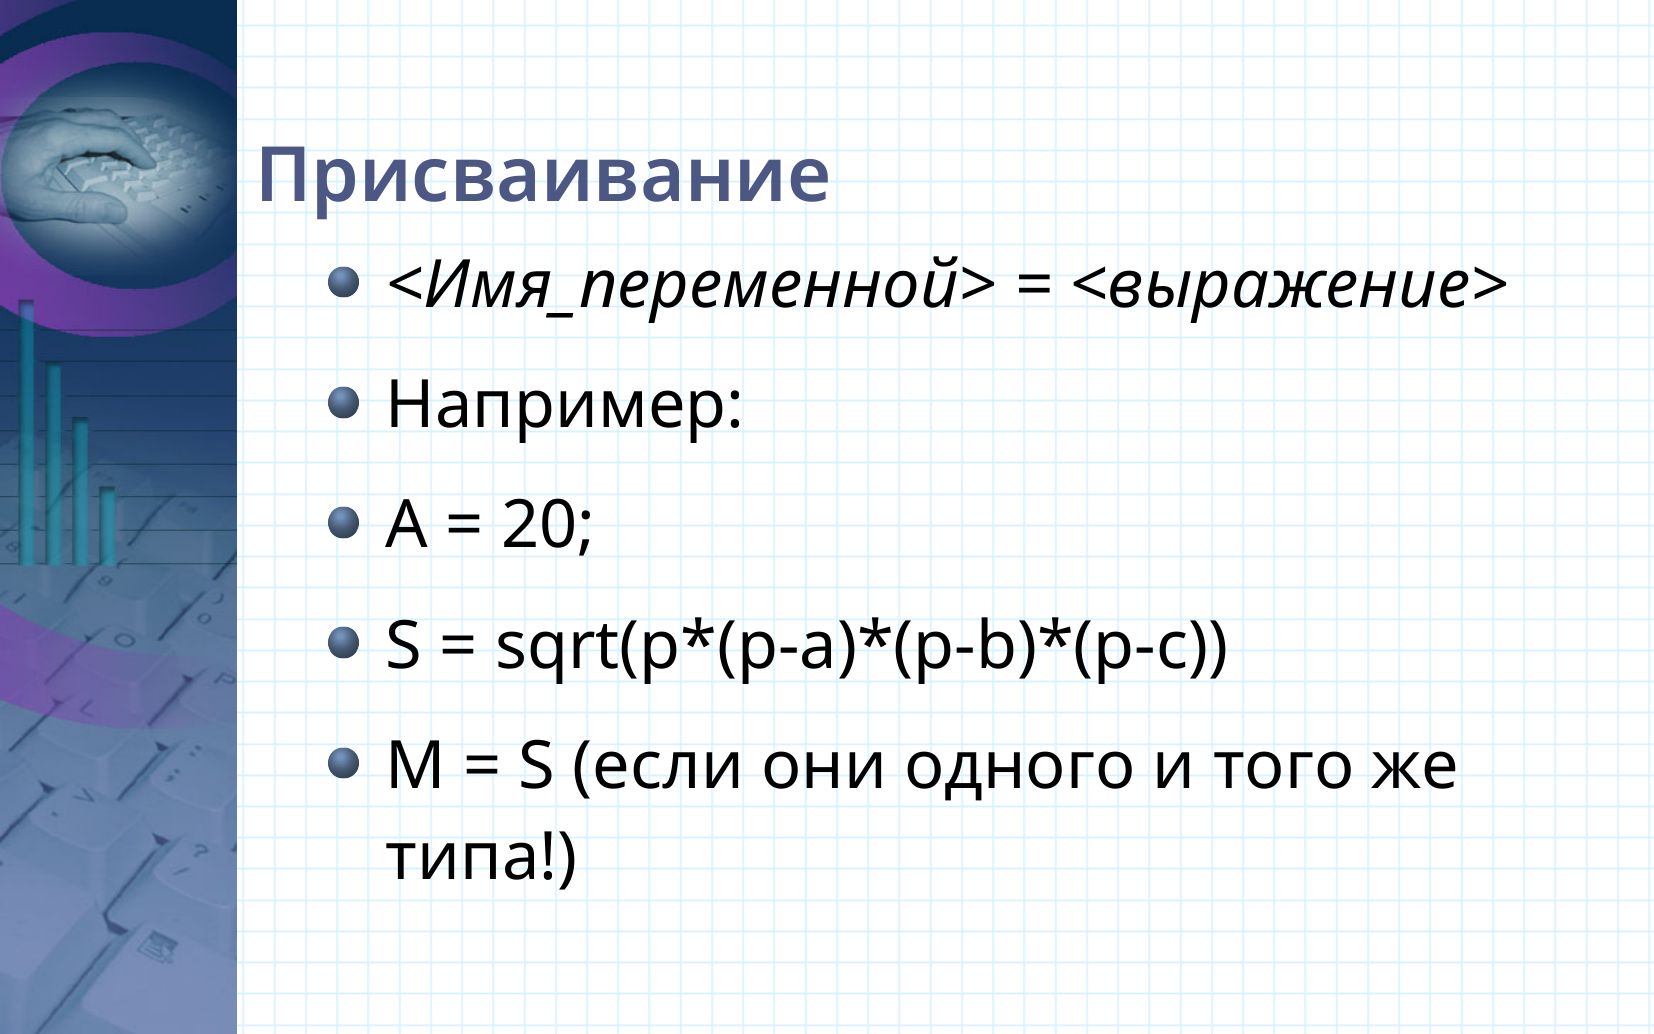

# Присваивание
<Имя_переменной> = <выражение>
Например:
A = 20;
S = sqrt(p*(p-a)*(p-b)*(p-c))
M = S (если они одного и того же типа!)